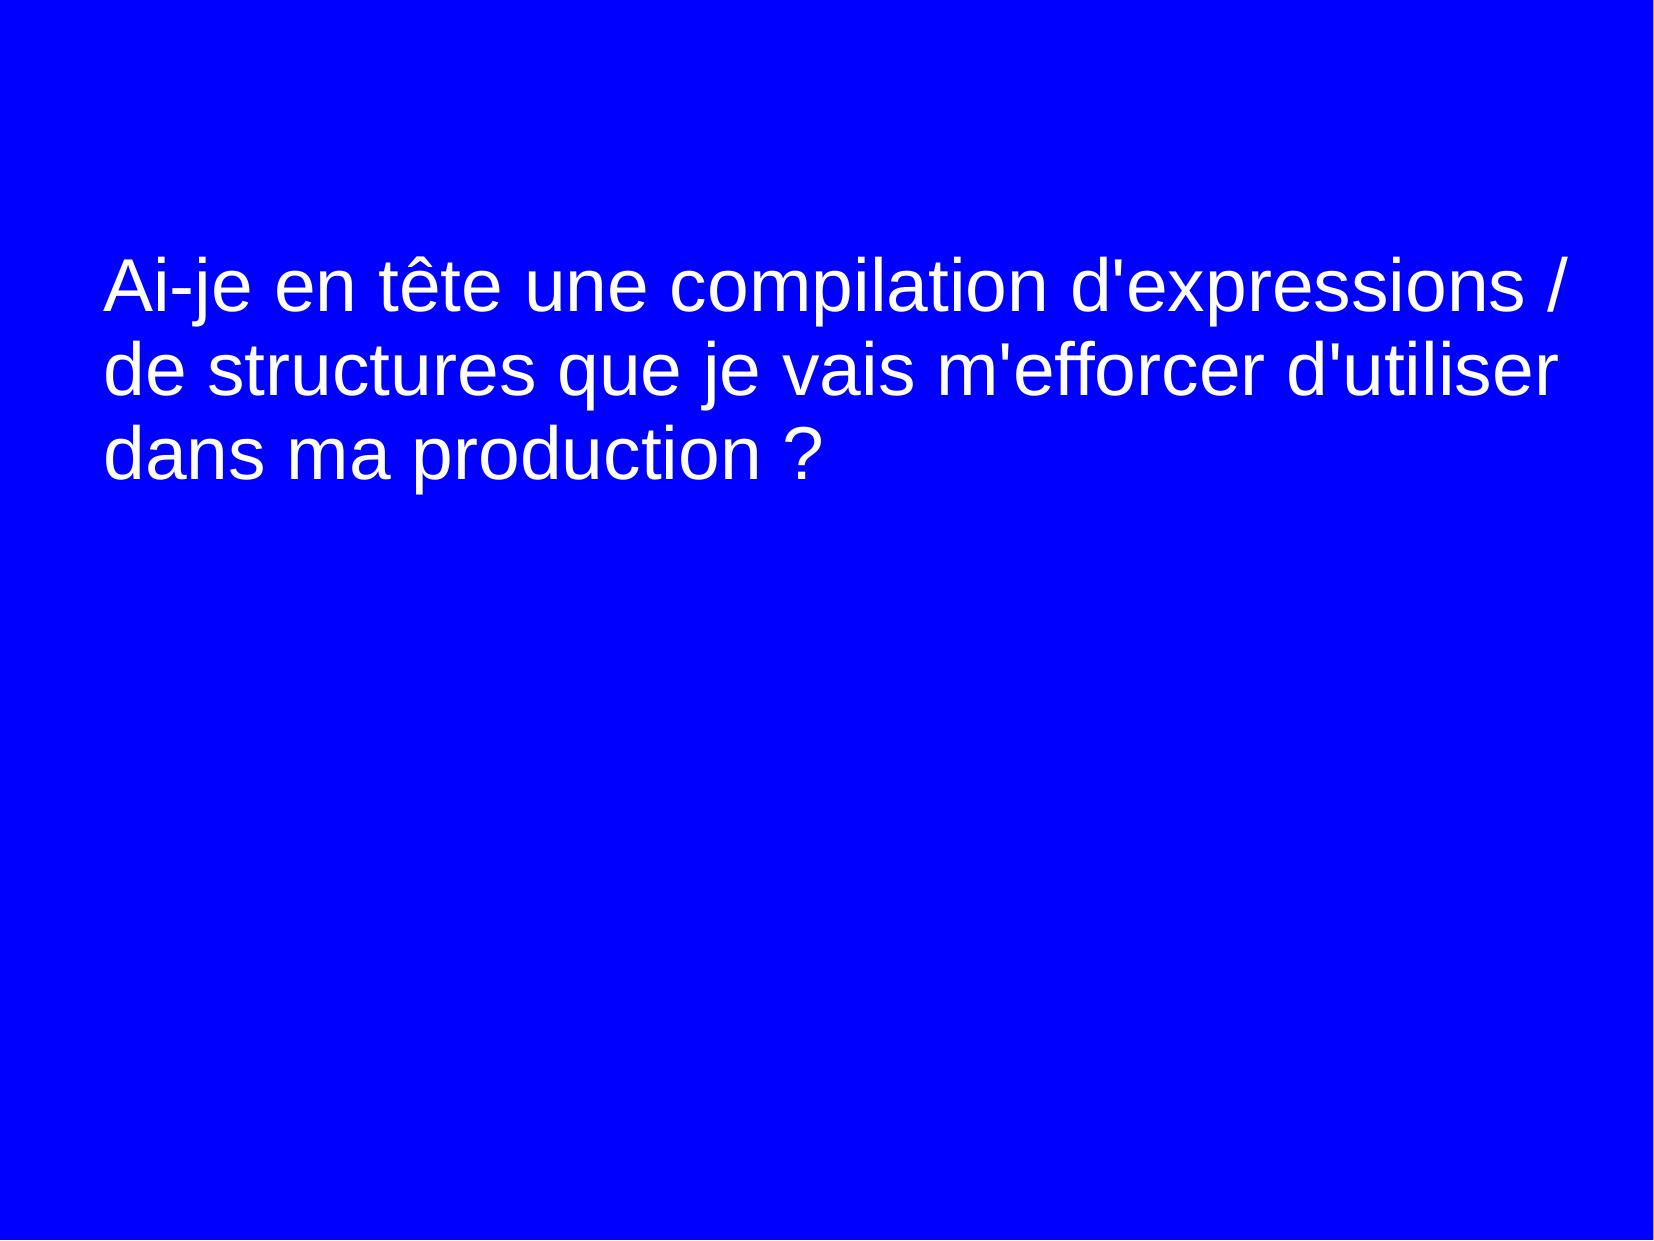

Ai-je en tête une compilation d'expressions / de structures que je vais m'efforcer d'utiliser dans ma production ?